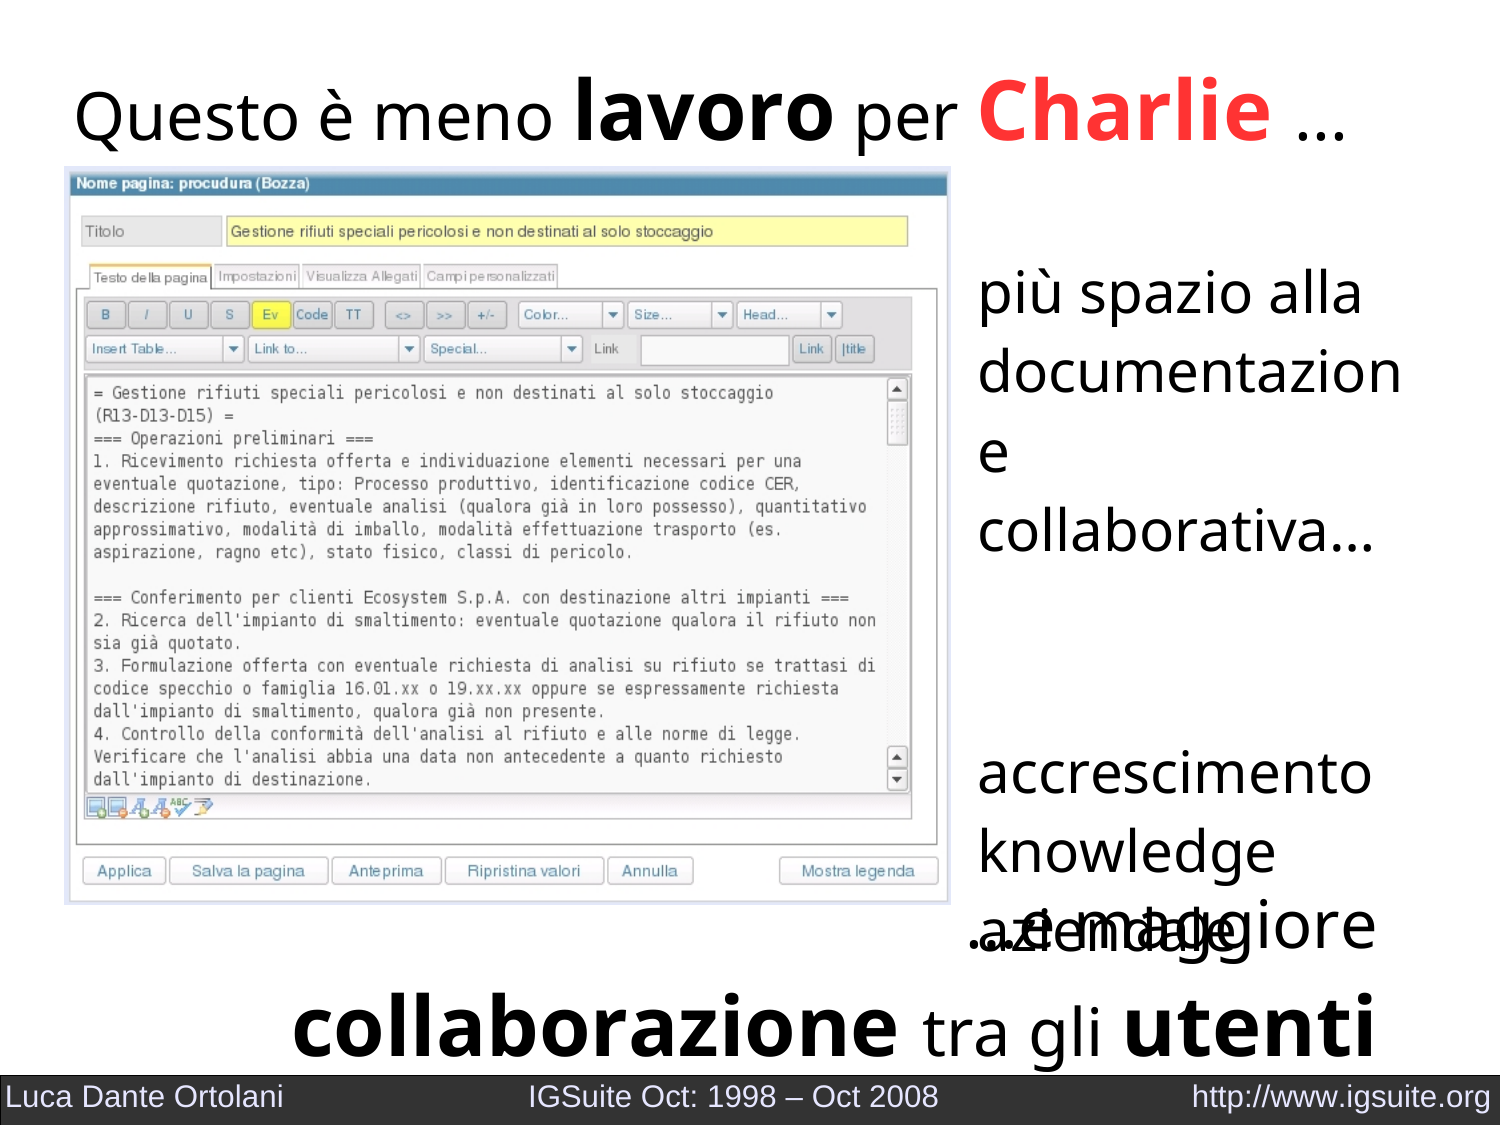

Questo è meno lavoro per Charlie ...
più spazio alla
documentazione
collaborativa…
accrescimento
knowledge
aziendale
…e maggiore
collaborazione tra gli utenti
Luca Dante Ortolani IGSuite Oct: 1998 – Oct 2008 http://www.igsuite.org